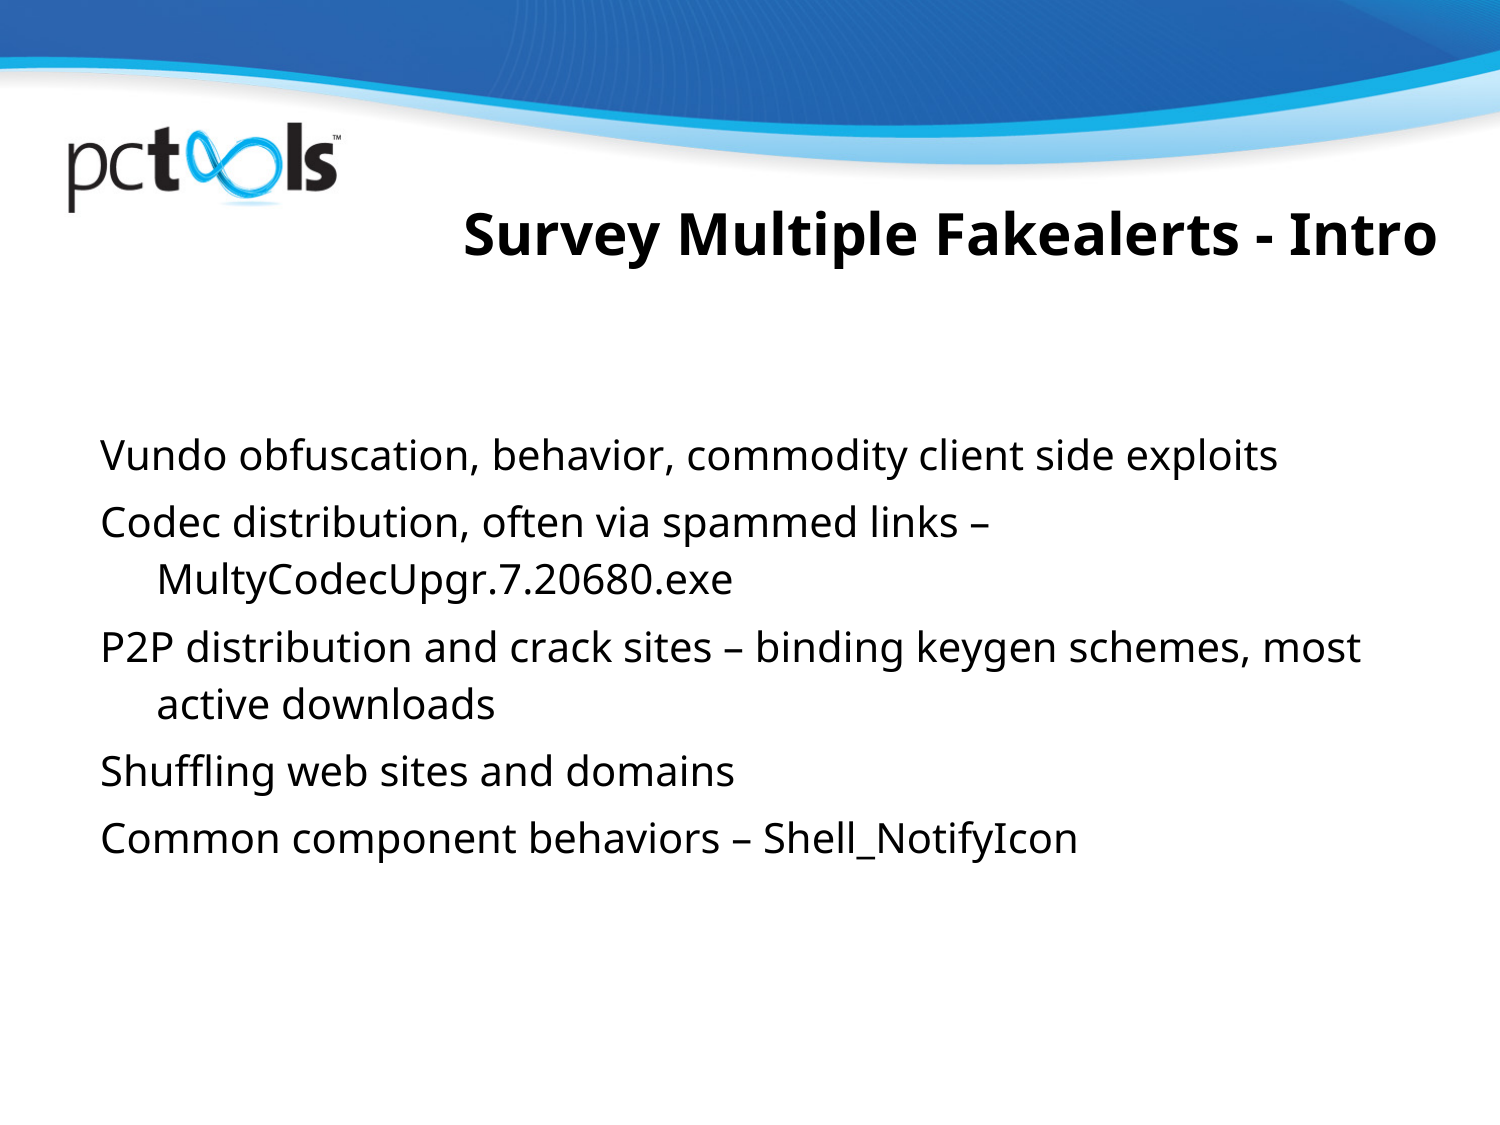

# Survey Multiple Fakealerts - Intro
Vundo obfuscation, behavior, commodity client side exploits
Codec distribution, often via spammed links – MultyCodecUpgr.7.20680.exe
P2P distribution and crack sites – binding keygen schemes, most active downloads
Shuffling web sites and domains
Common component behaviors – Shell_NotifyIcon